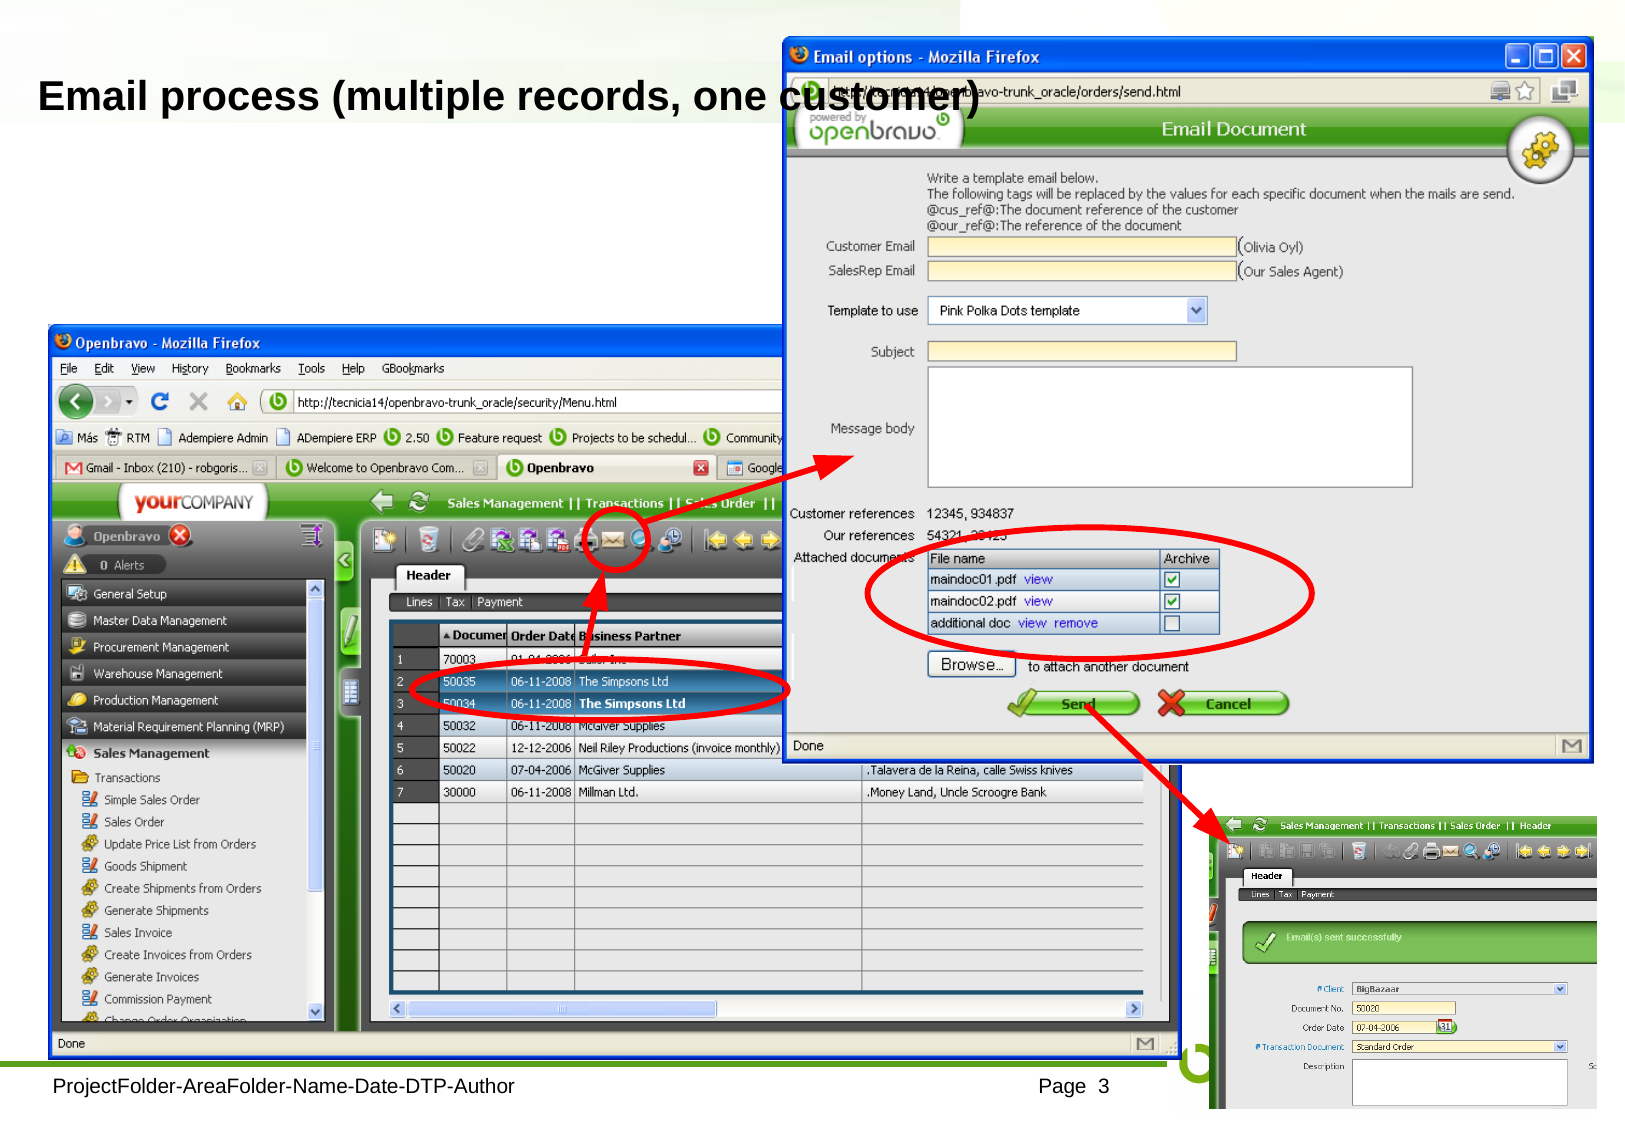

# Email process (multiple records, one customer)